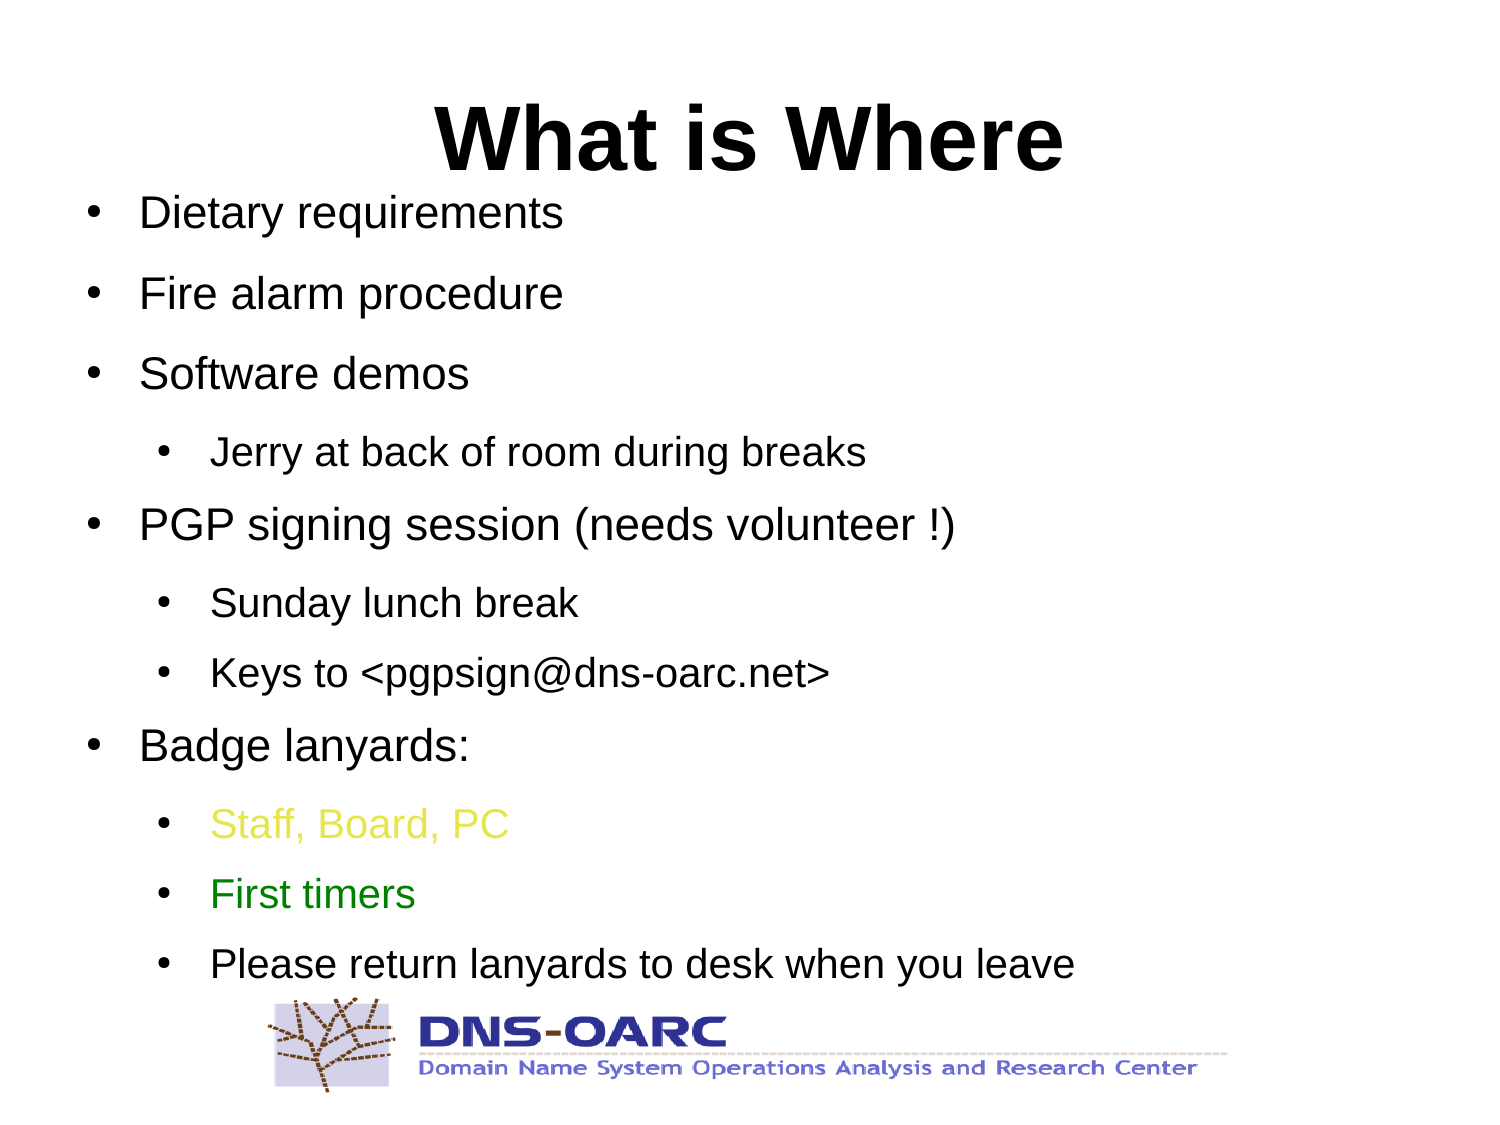

# What is Where
Dietary requirements
Fire alarm procedure
Software demos
Jerry at back of room during breaks
PGP signing session (needs volunteer !)
Sunday lunch break
Keys to <pgpsign@dns-oarc.net>
Badge lanyards:
Staff, Board, PC
First timers
Please return lanyards to desk when you leave